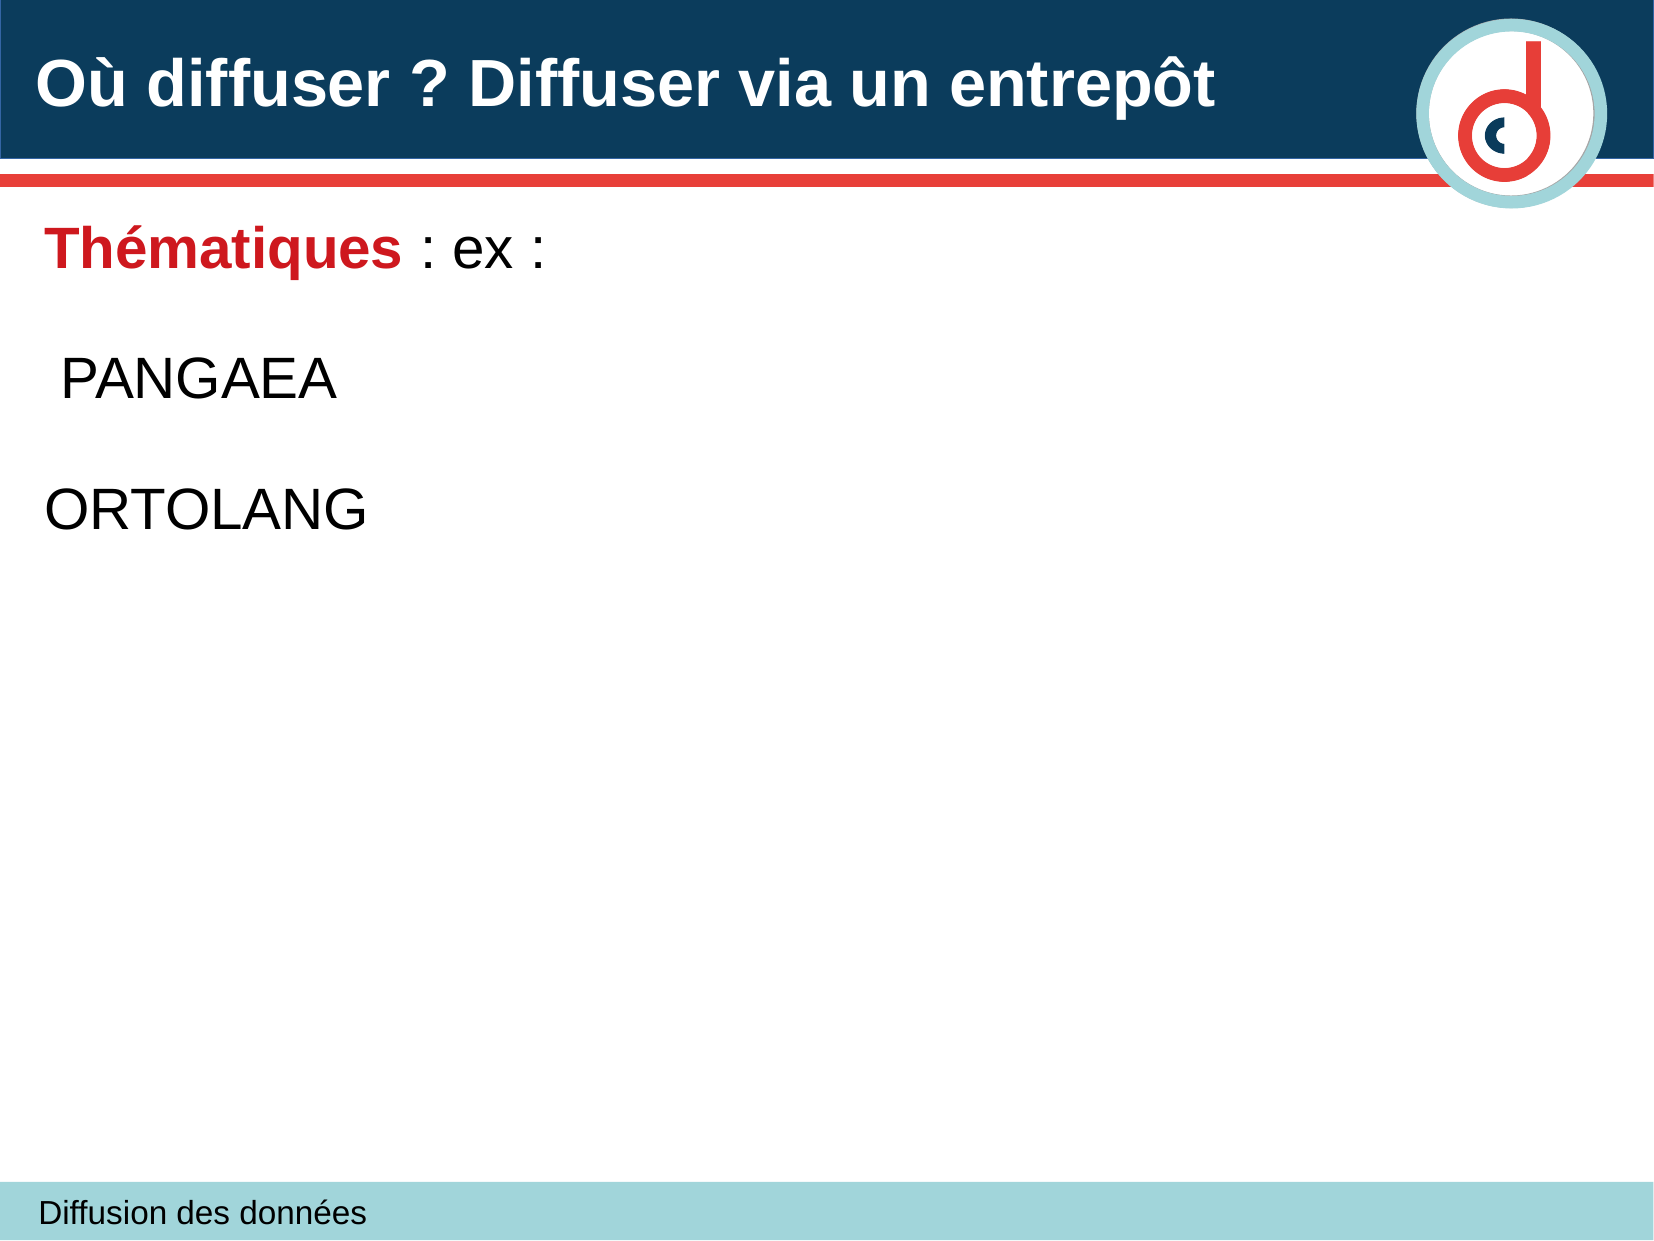

# Où diffuser ? Diffuser via un entrepôt
Thématiques : ex :
 PANGAEA
ORTOLANG
Diffusion des données